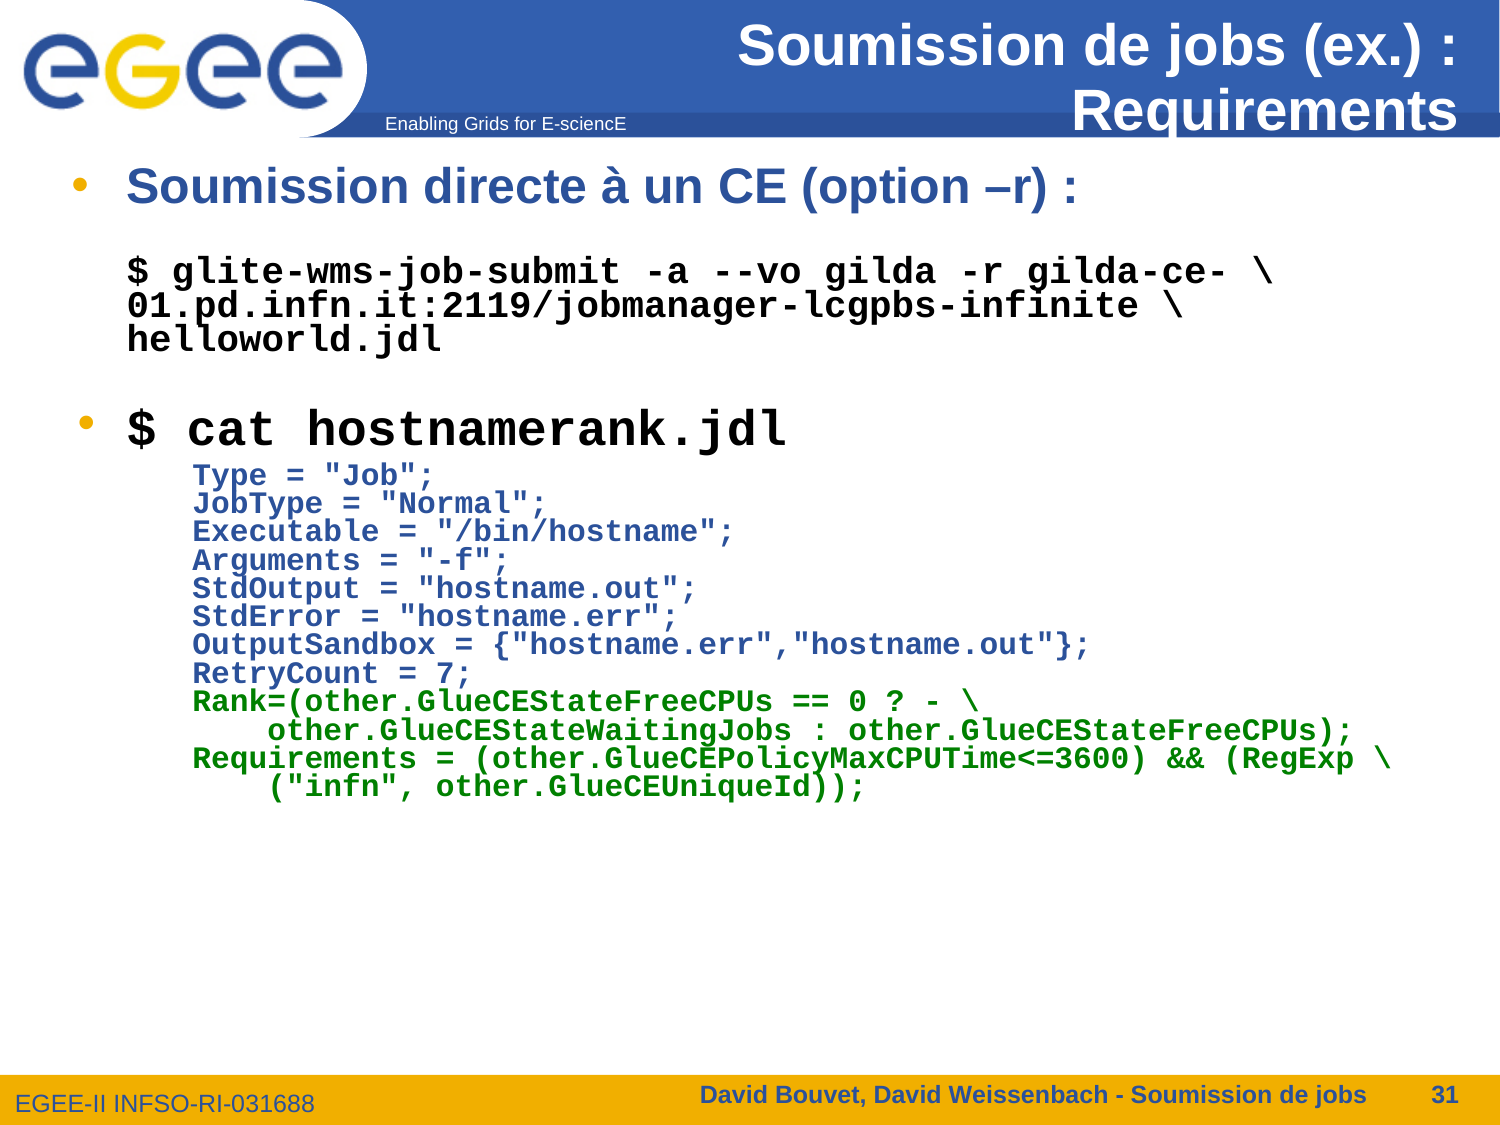

# Soumission de jobs (ex.) : Requirements
Soumission directe à un CE (option –r) :
$ glite-wms-job-submit -a --vo gilda -r gilda-ce- \ 01.pd.infn.it:2119/jobmanager-lcgpbs-infinite \ helloworld.jdl
$ cat hostnamerank.jdl
	Type = "Job";
JobType = "Normal";
Executable = "/bin/hostname";
Arguments = "-f";
StdOutput = "hostname.out";
StdError = "hostname.err";
OutputSandbox = {"hostname.err","hostname.out"};
RetryCount = 7;
Rank=(other.GlueCEStateFreeCPUs == 0 ? - \
 other.GlueCEStateWaitingJobs : other.GlueCEStateFreeCPUs);
Requirements = (other.GlueCEPolicyMaxCPUTime<=3600) && (RegExp \
 ("infn", other.GlueCEUniqueId));
David Bouvet, David Weissenbach - Soumission de jobs
31